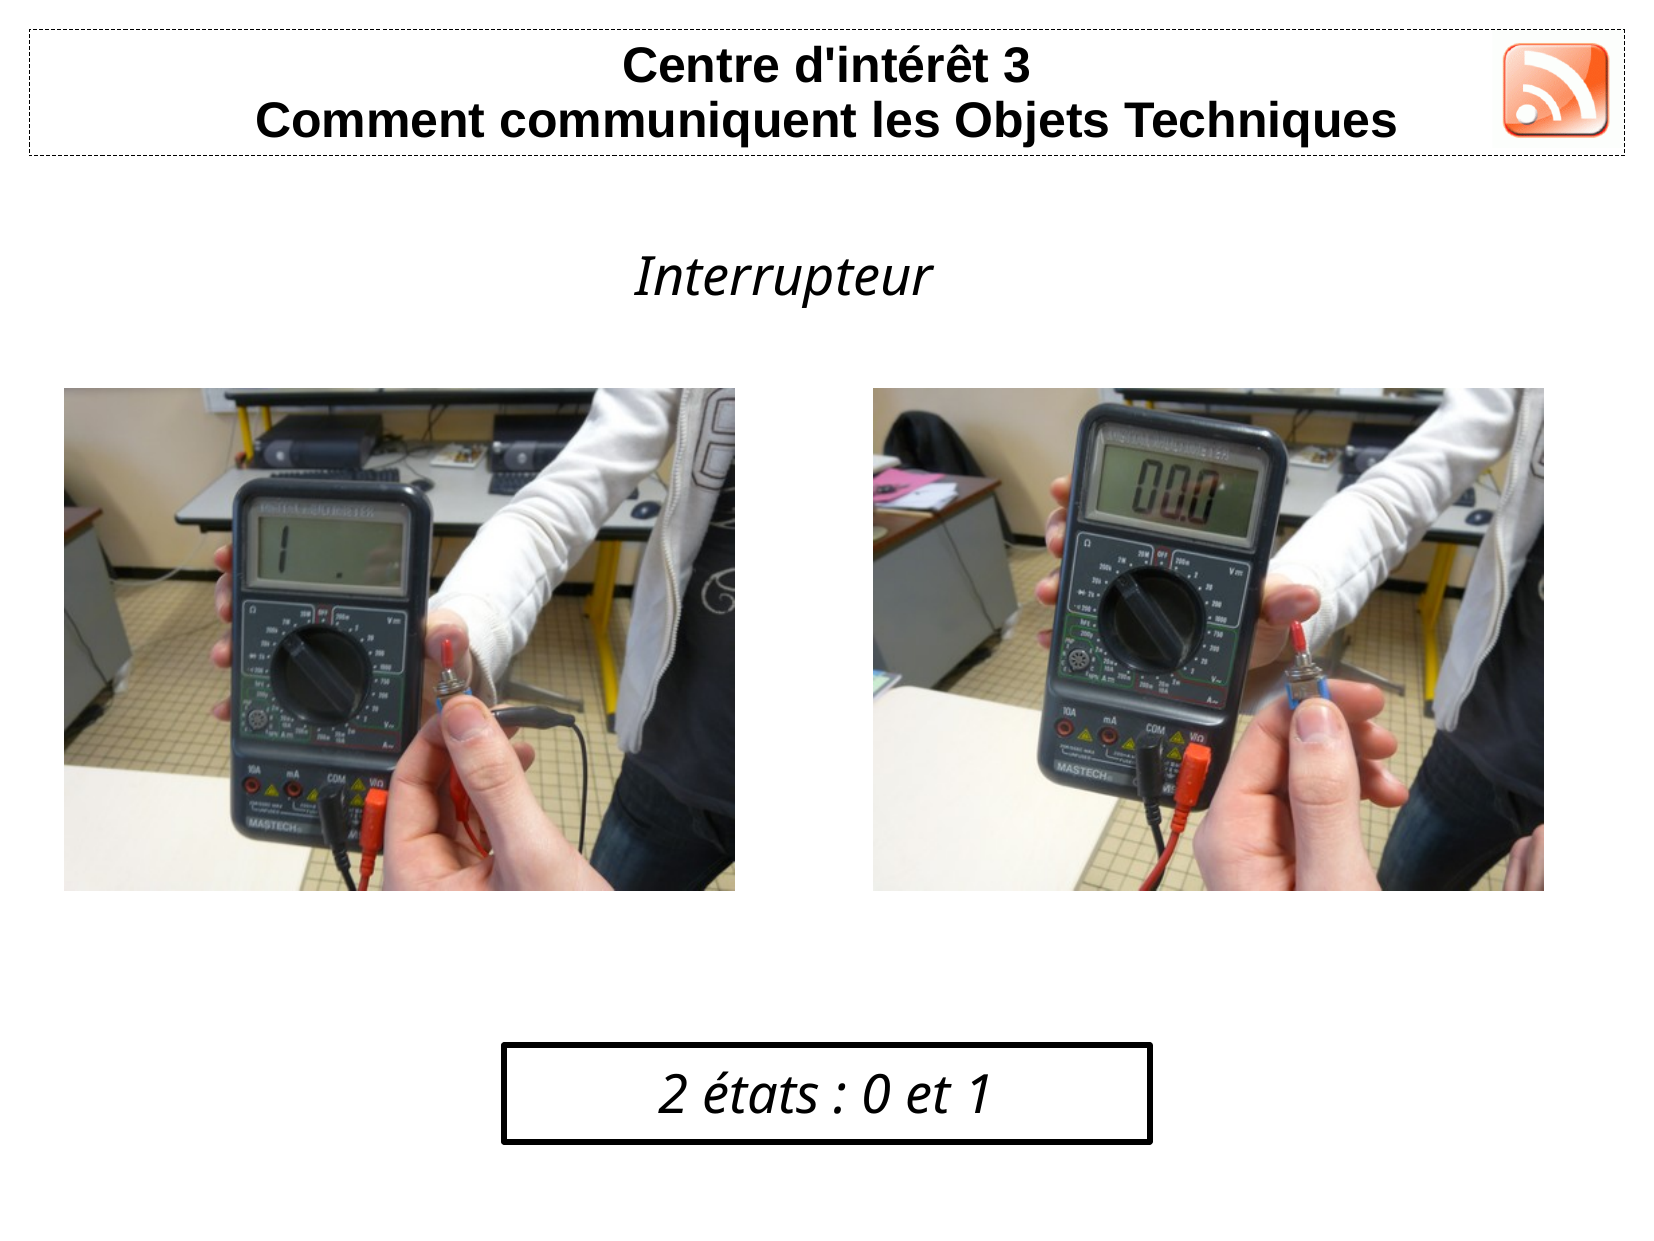

Centre d'intérêt 3
Comment communiquent les Objets Techniques
Interrupteur
2 états : 0 et 1